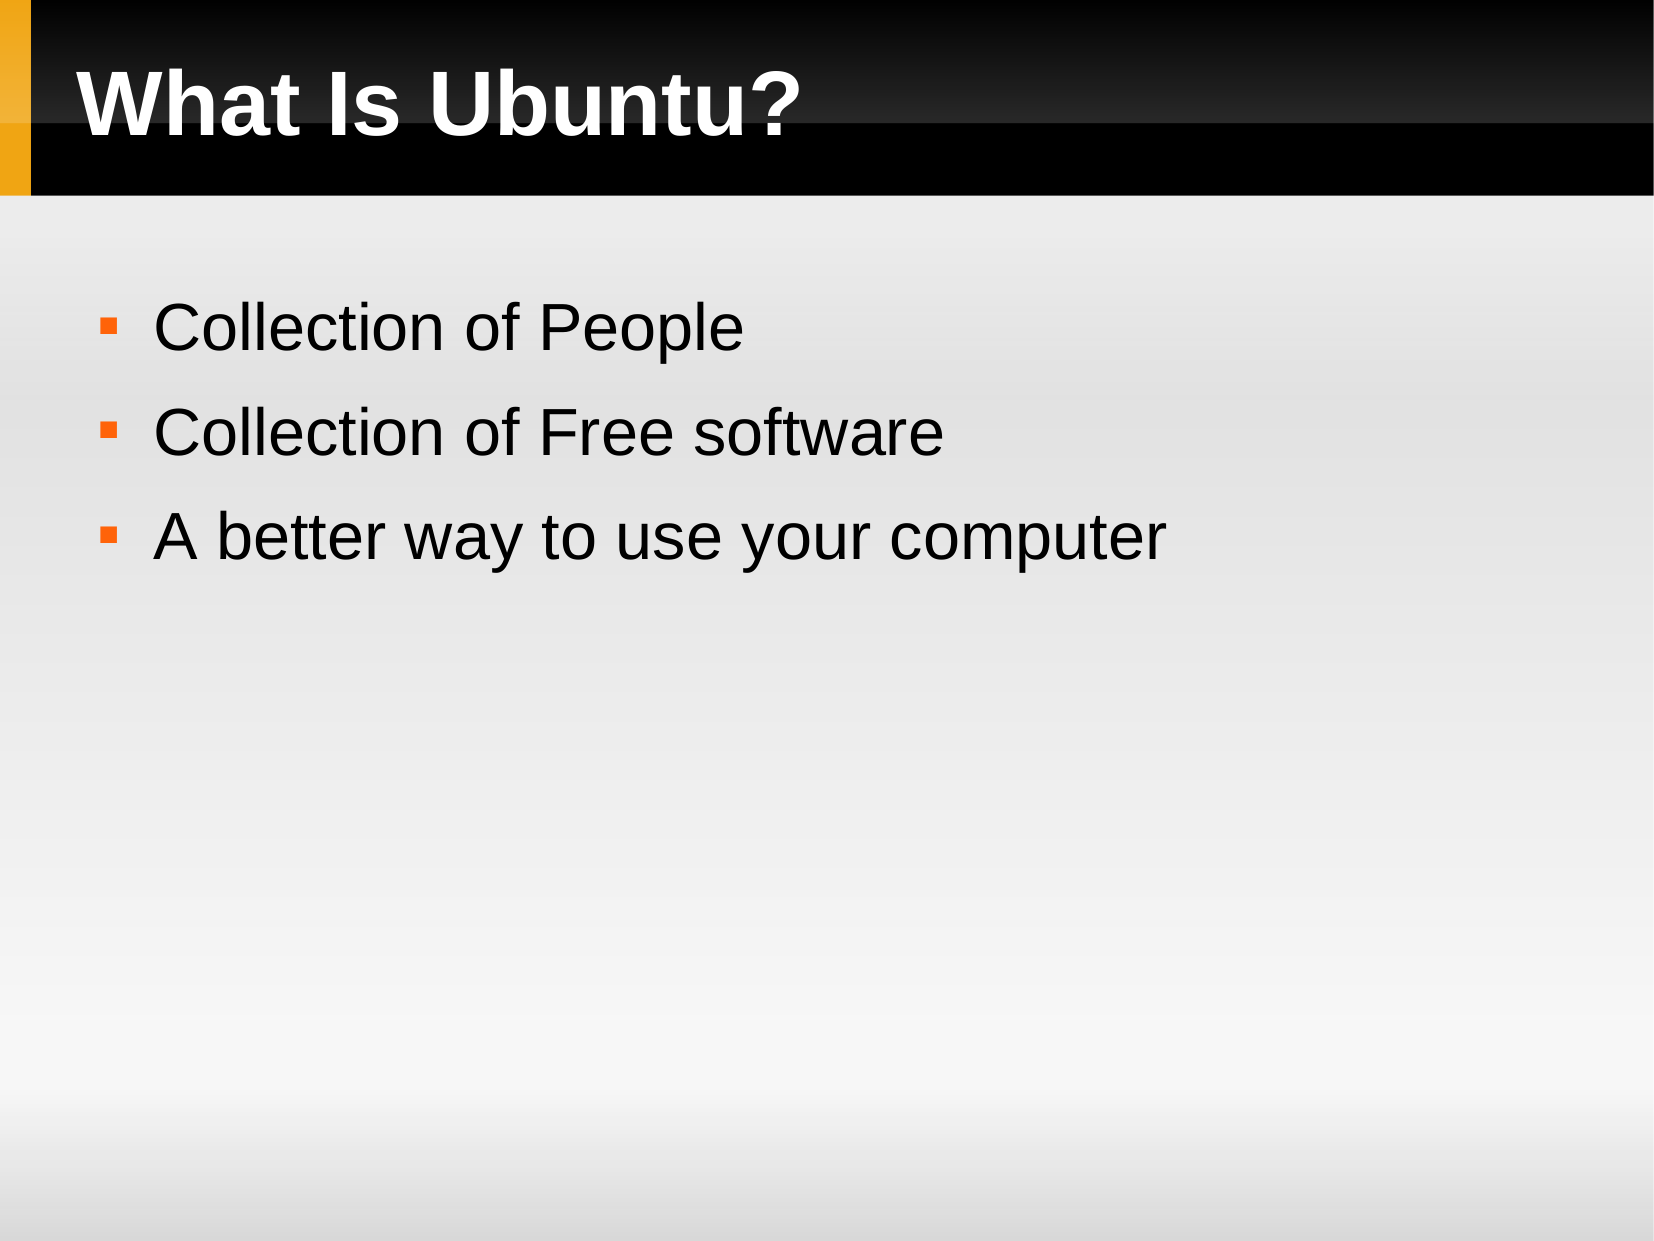

# What Is Ubuntu?
Collection of People
Collection of Free software
A better way to use your computer